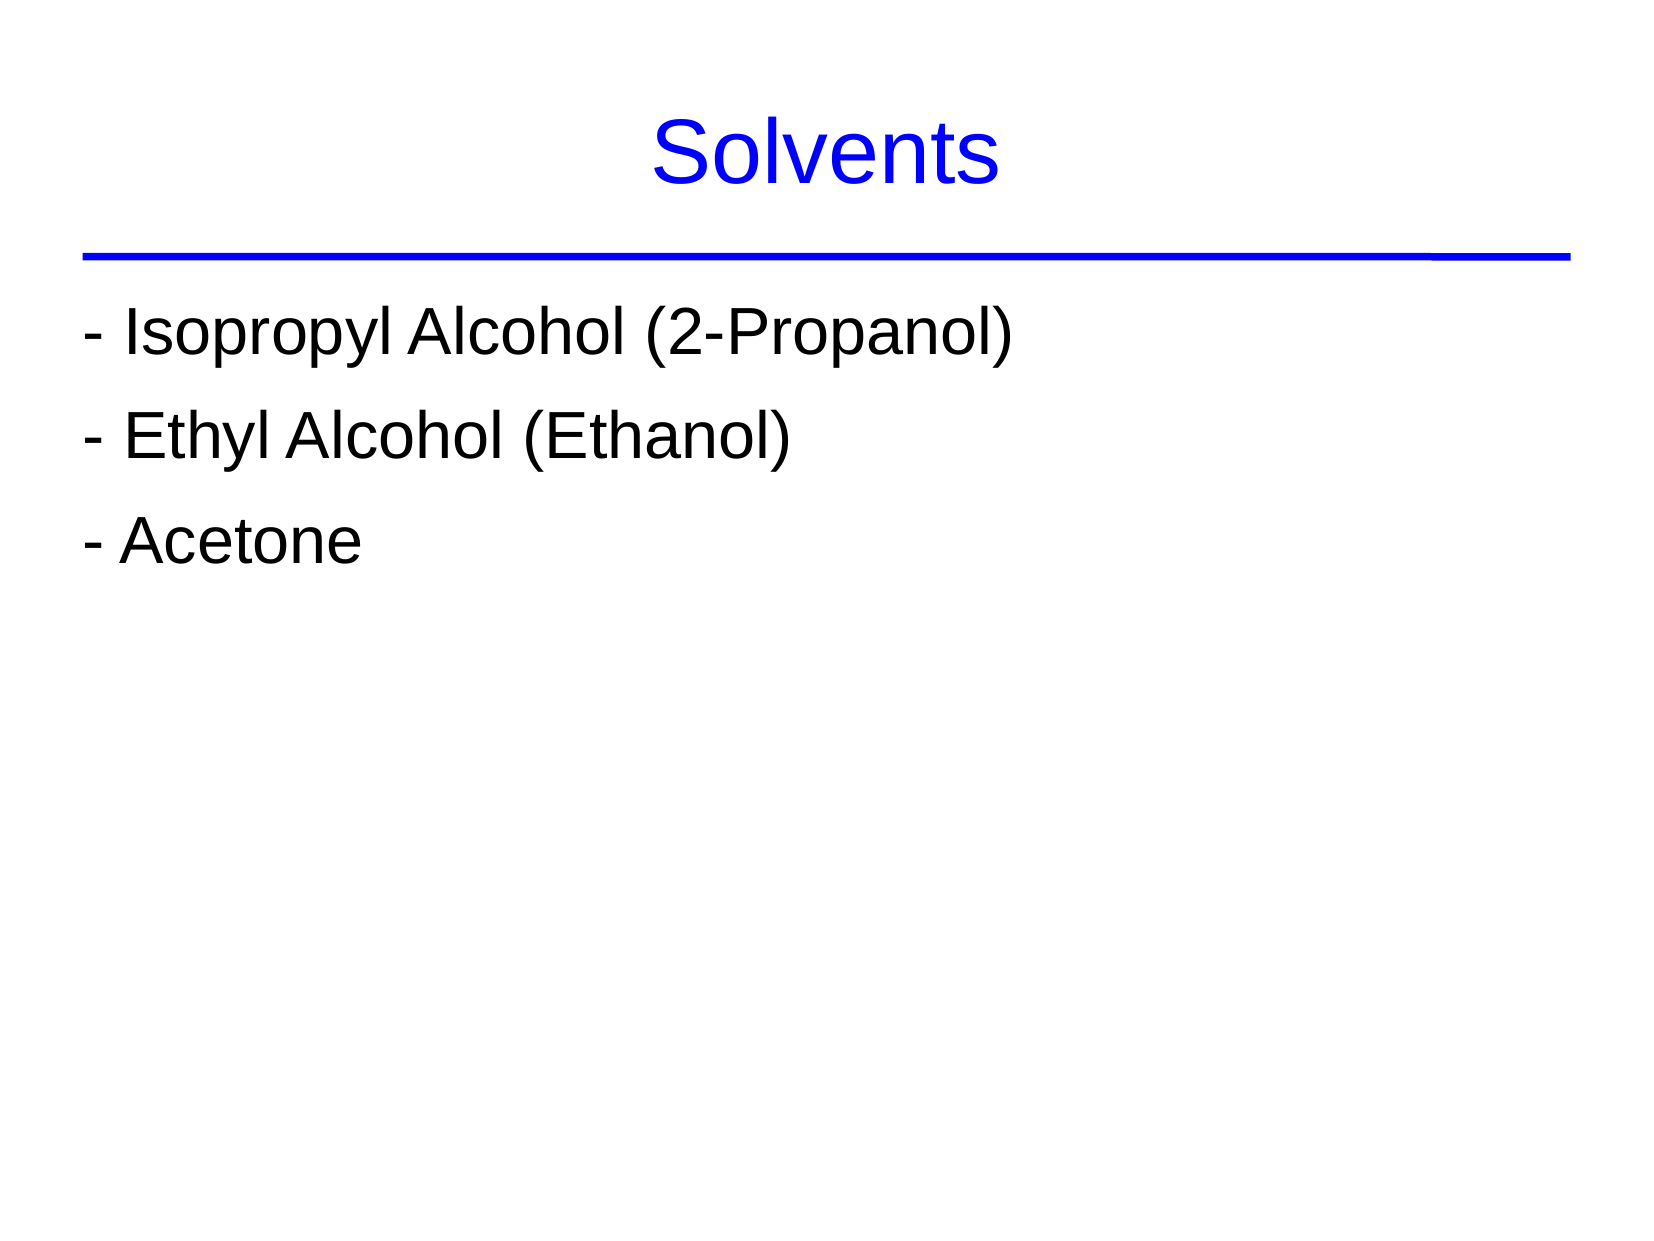

# Solvents
- Isopropyl Alcohol (2-Propanol)
- Ethyl Alcohol (Ethanol)
- Acetone